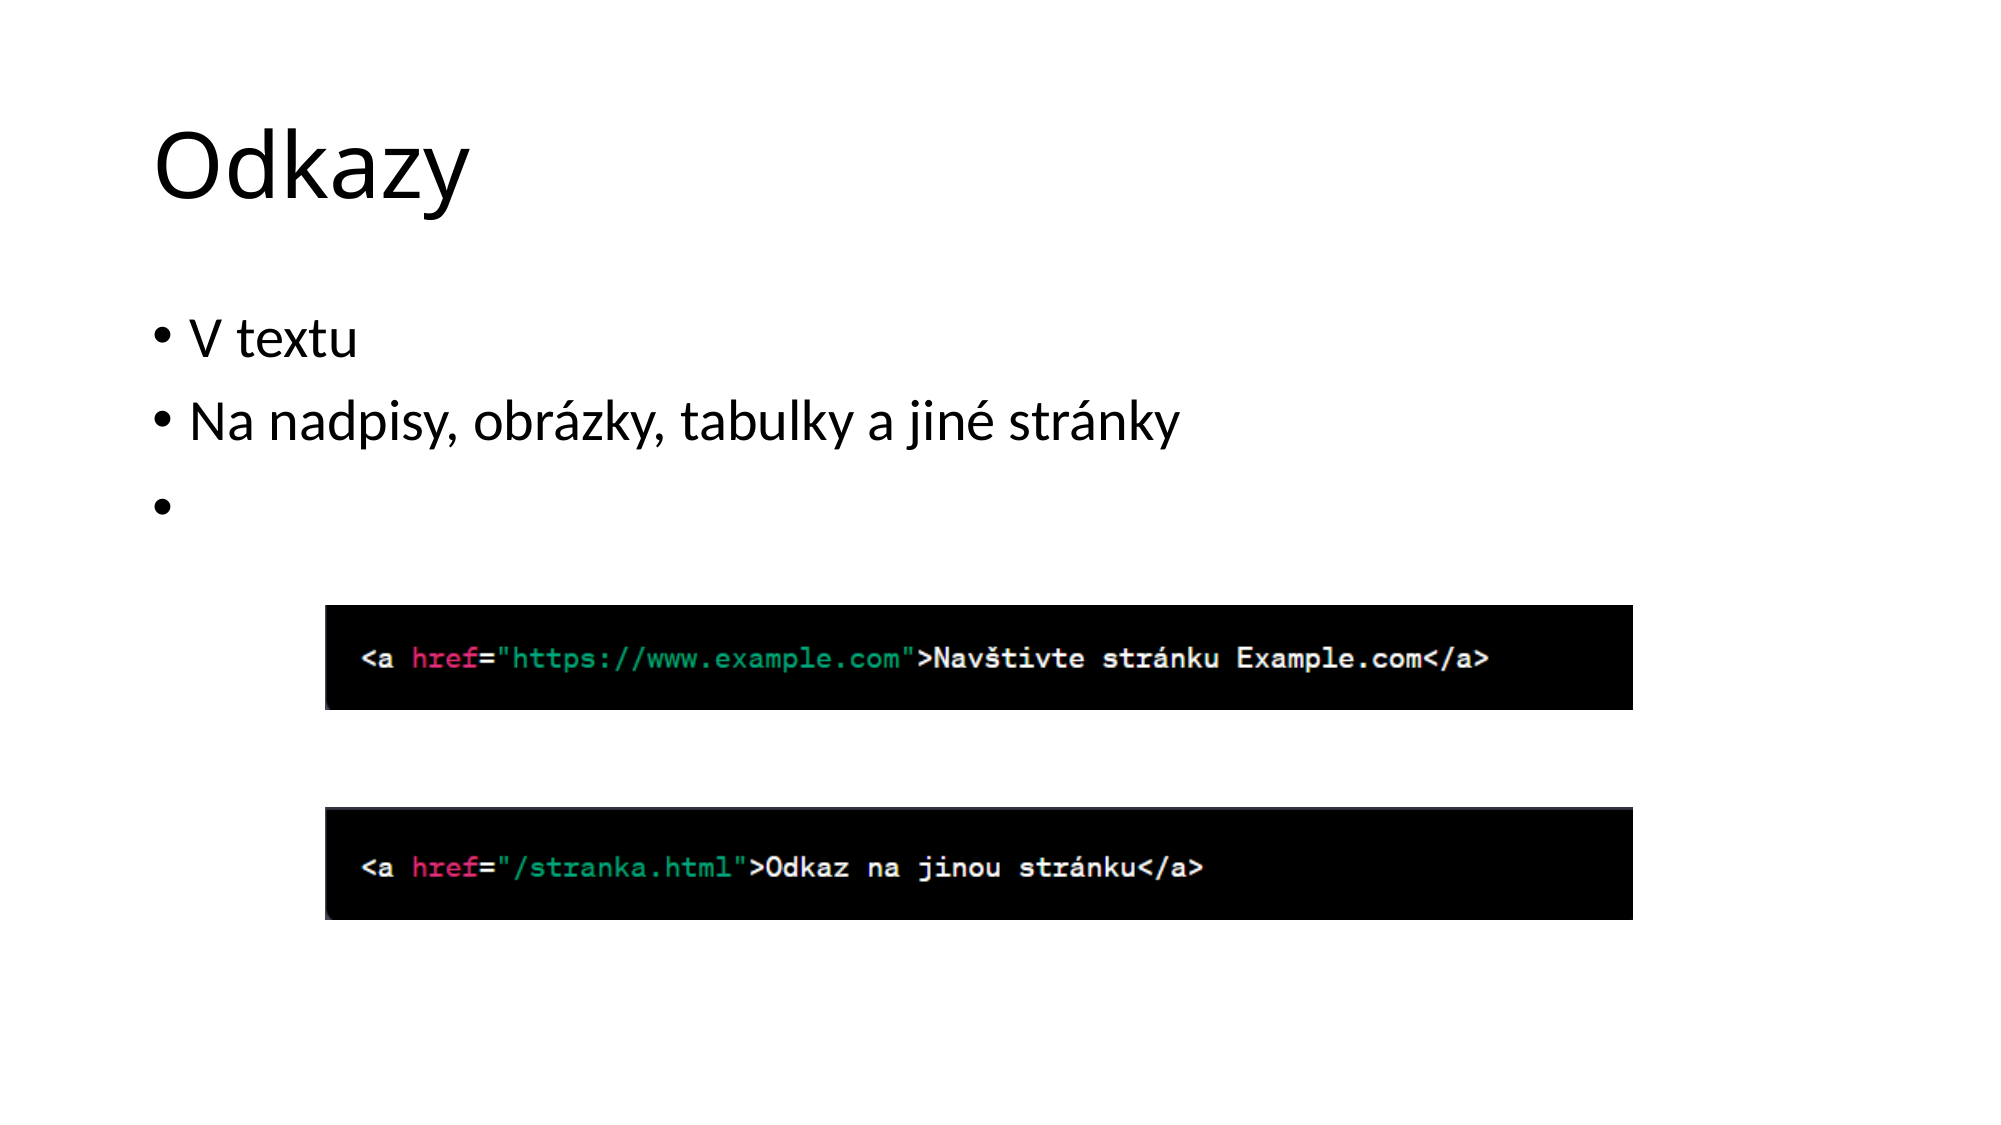

# Odkazy
V textu
Na nadpisy, obrázky, tabulky a jiné stránky